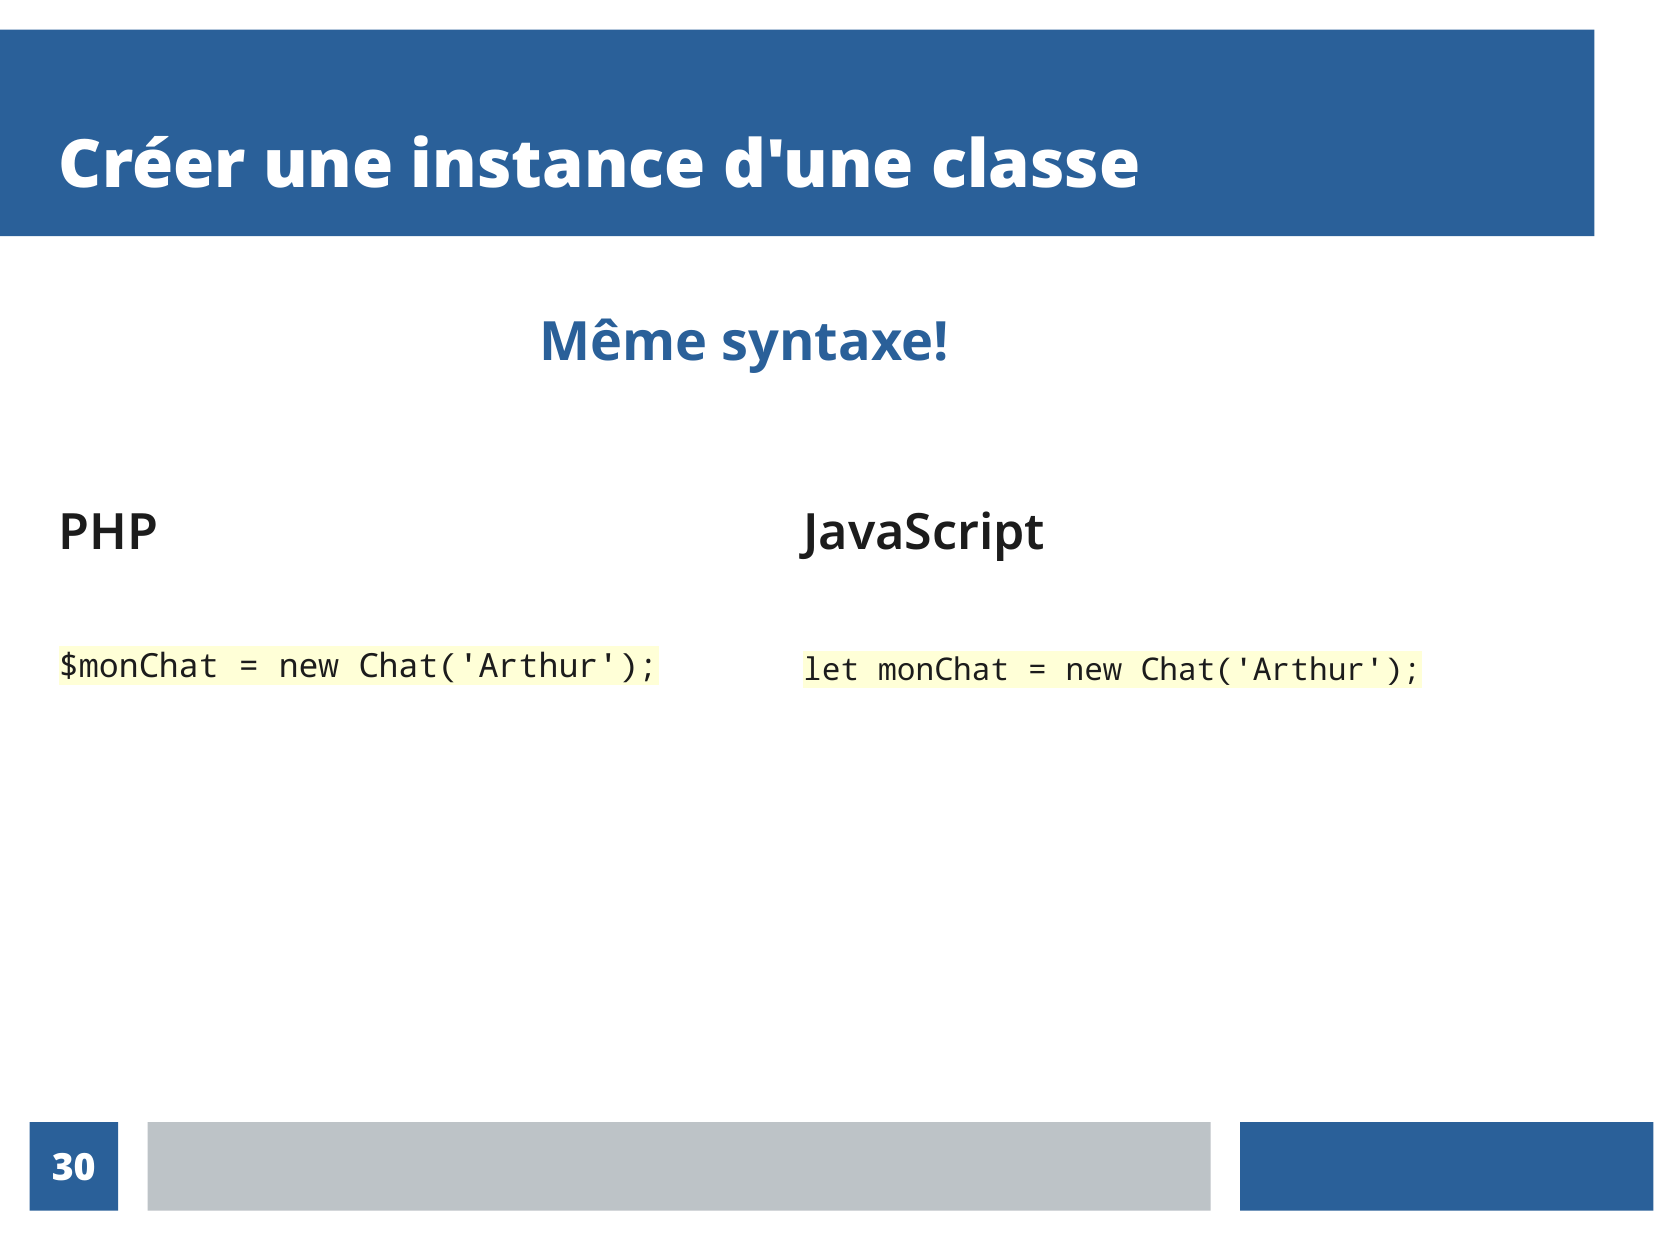

# Créer une instance d'une classe
Même syntaxe!
PHP
$monChat = new Chat('Arthur');
JavaScript
let monChat = new Chat('Arthur');
30